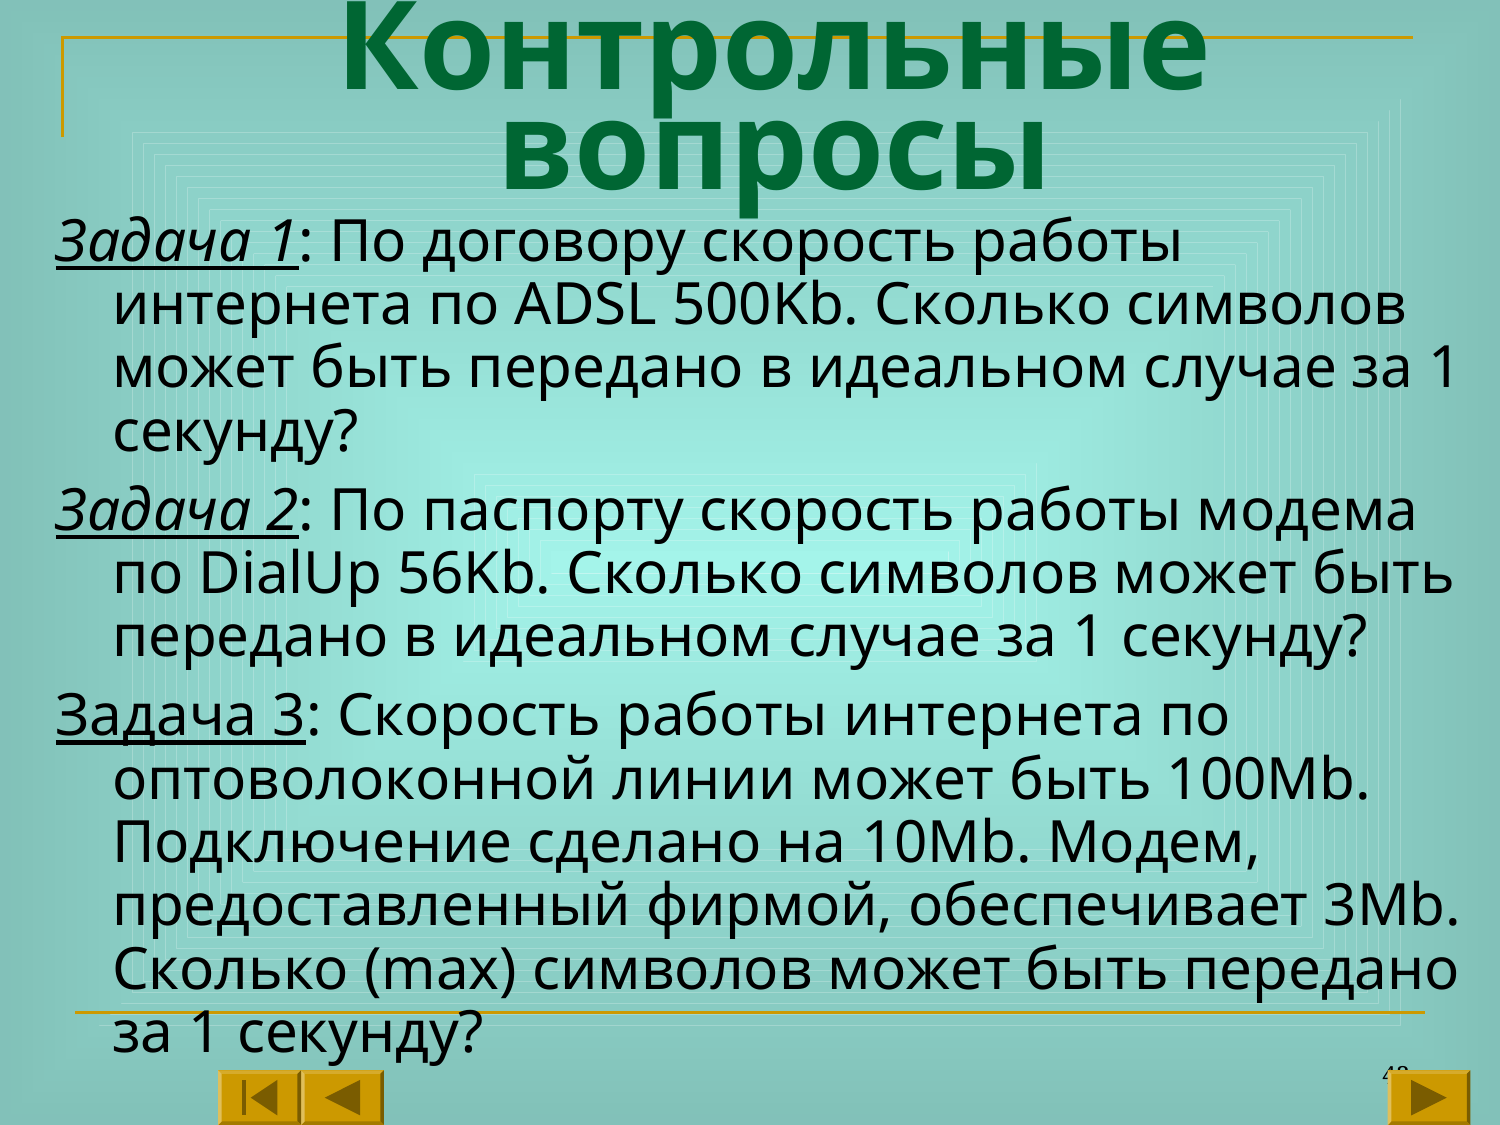

# Контрольные вопросы
Задача 1: По договору скорость работы интернета по АDSL 500Kb. Сколько символов может быть передано в идеальном случае за 1 секунду?
Задача 2: По паспорту скорость работы модема по DialUp 56Kb. Сколько символов может быть передано в идеальном случае за 1 секунду?
Задача 3: Скорость работы интернета по оптоволоконной линии может быть 100Мb. Подключение сделано на 10Мb. Модем, предоставленный фирмой, обеспечивает 3Мb. Сколько (max) символов может быть передано за 1 секунду?
42